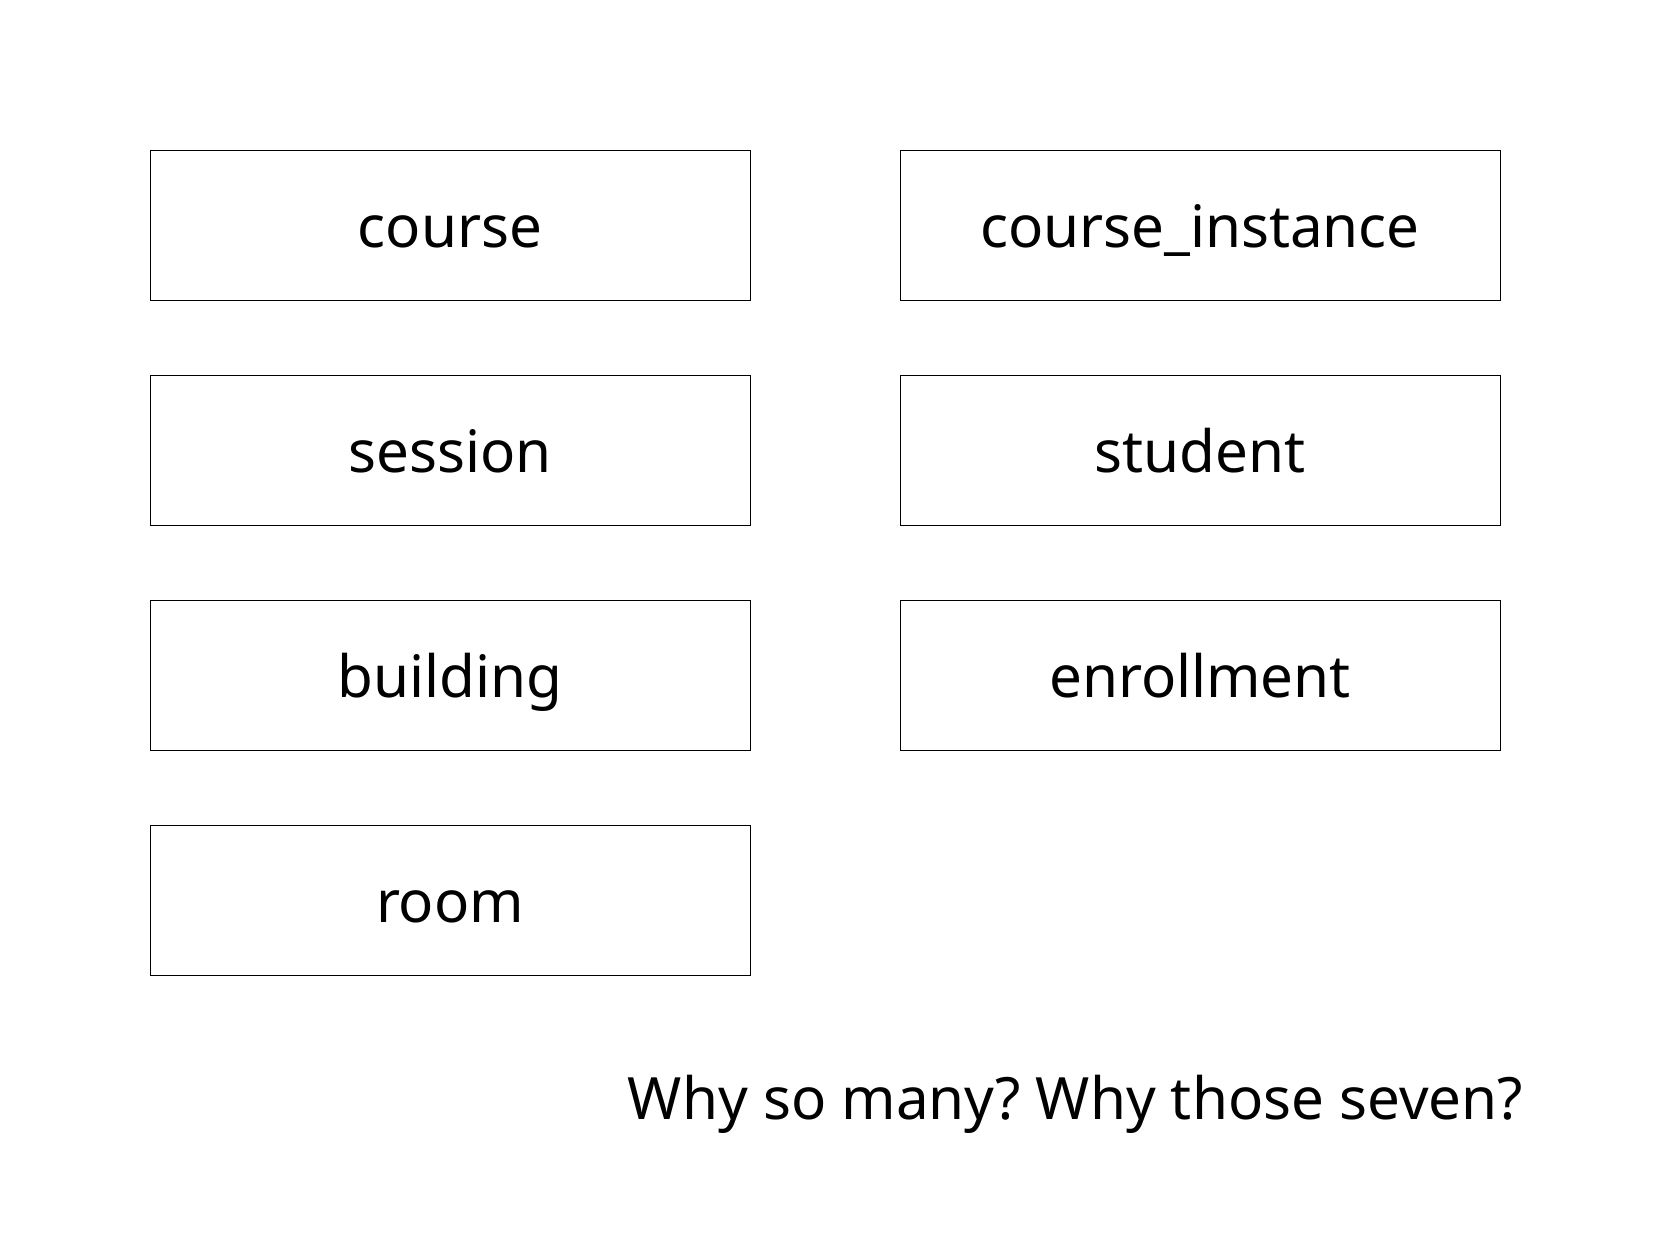

course
course_instance
session
student
building
enrollment
room
Why so many? Why those seven?